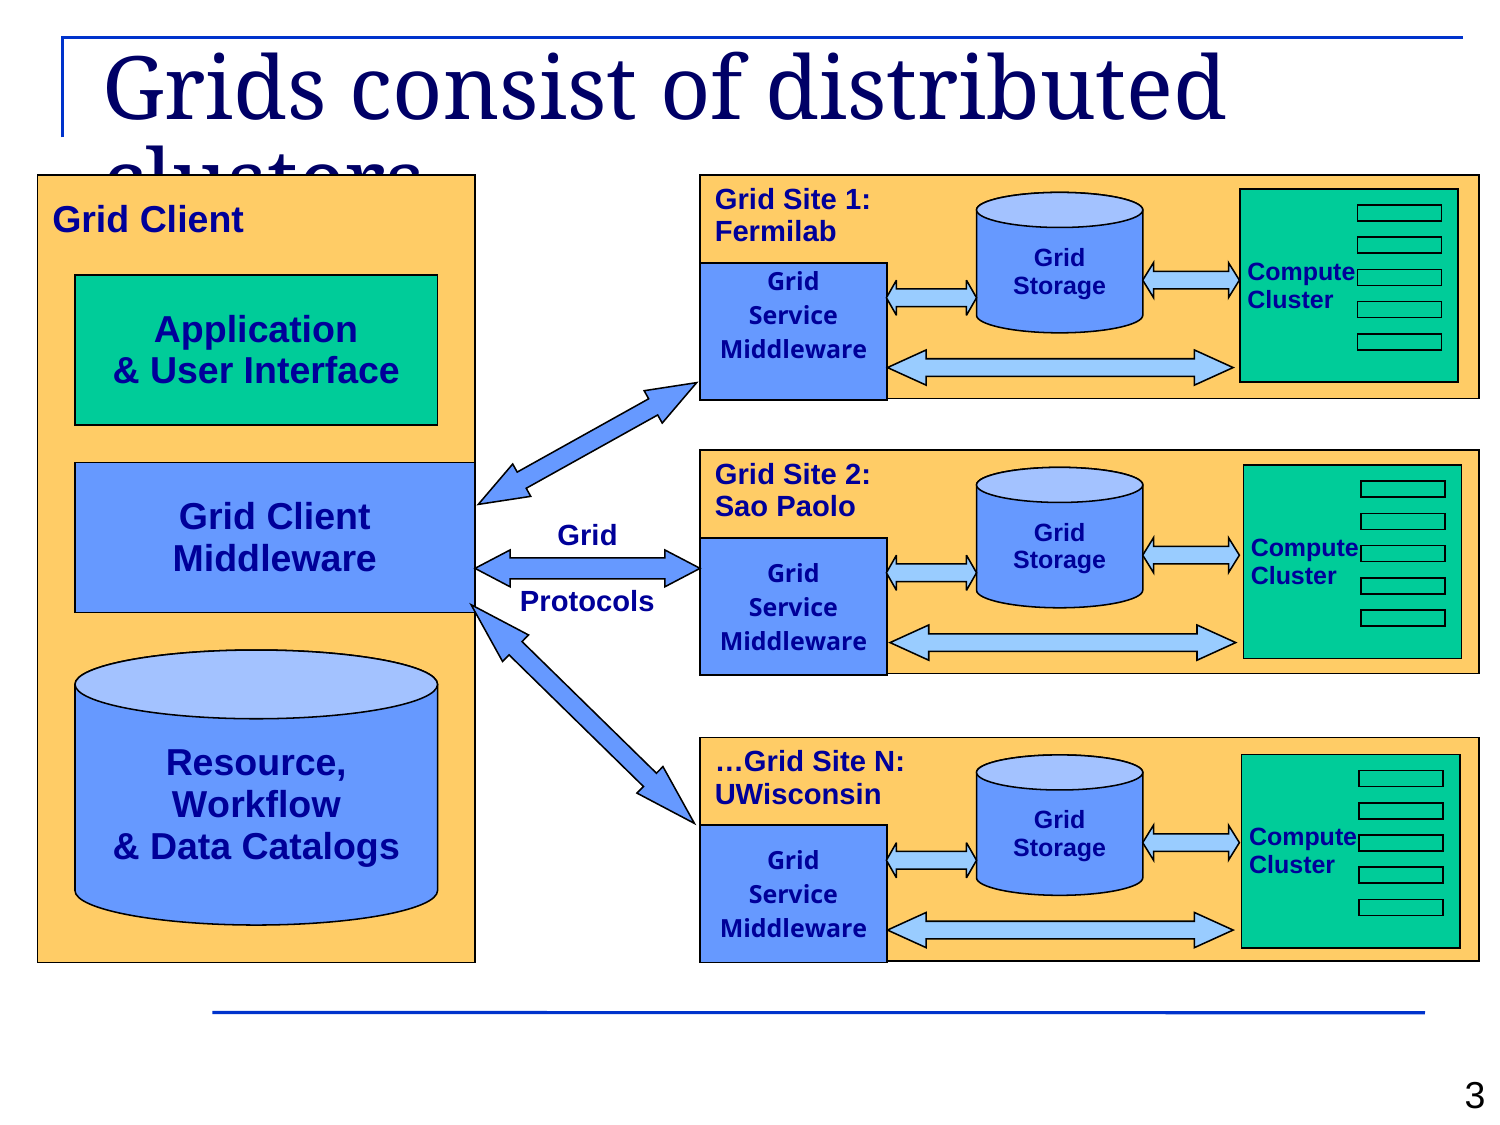

# Grids consist of distributed clusters
Grid Client
Grid Site 1:
Fermilab
Compute
Cluster
Grid
Storage
Grid
Service
Middleware
Application
& User Interface
Grid Site 2:
Sao Paolo
Grid Client
Middleware
Compute
Cluster
Grid
Storage
Grid
Service
Middleware
Grid
Protocols
Resource,
Workflow
& Data Catalogs
…Grid Site N:
UWisconsin
Compute
Cluster
Grid
Storage
Grid
Service
Middleware